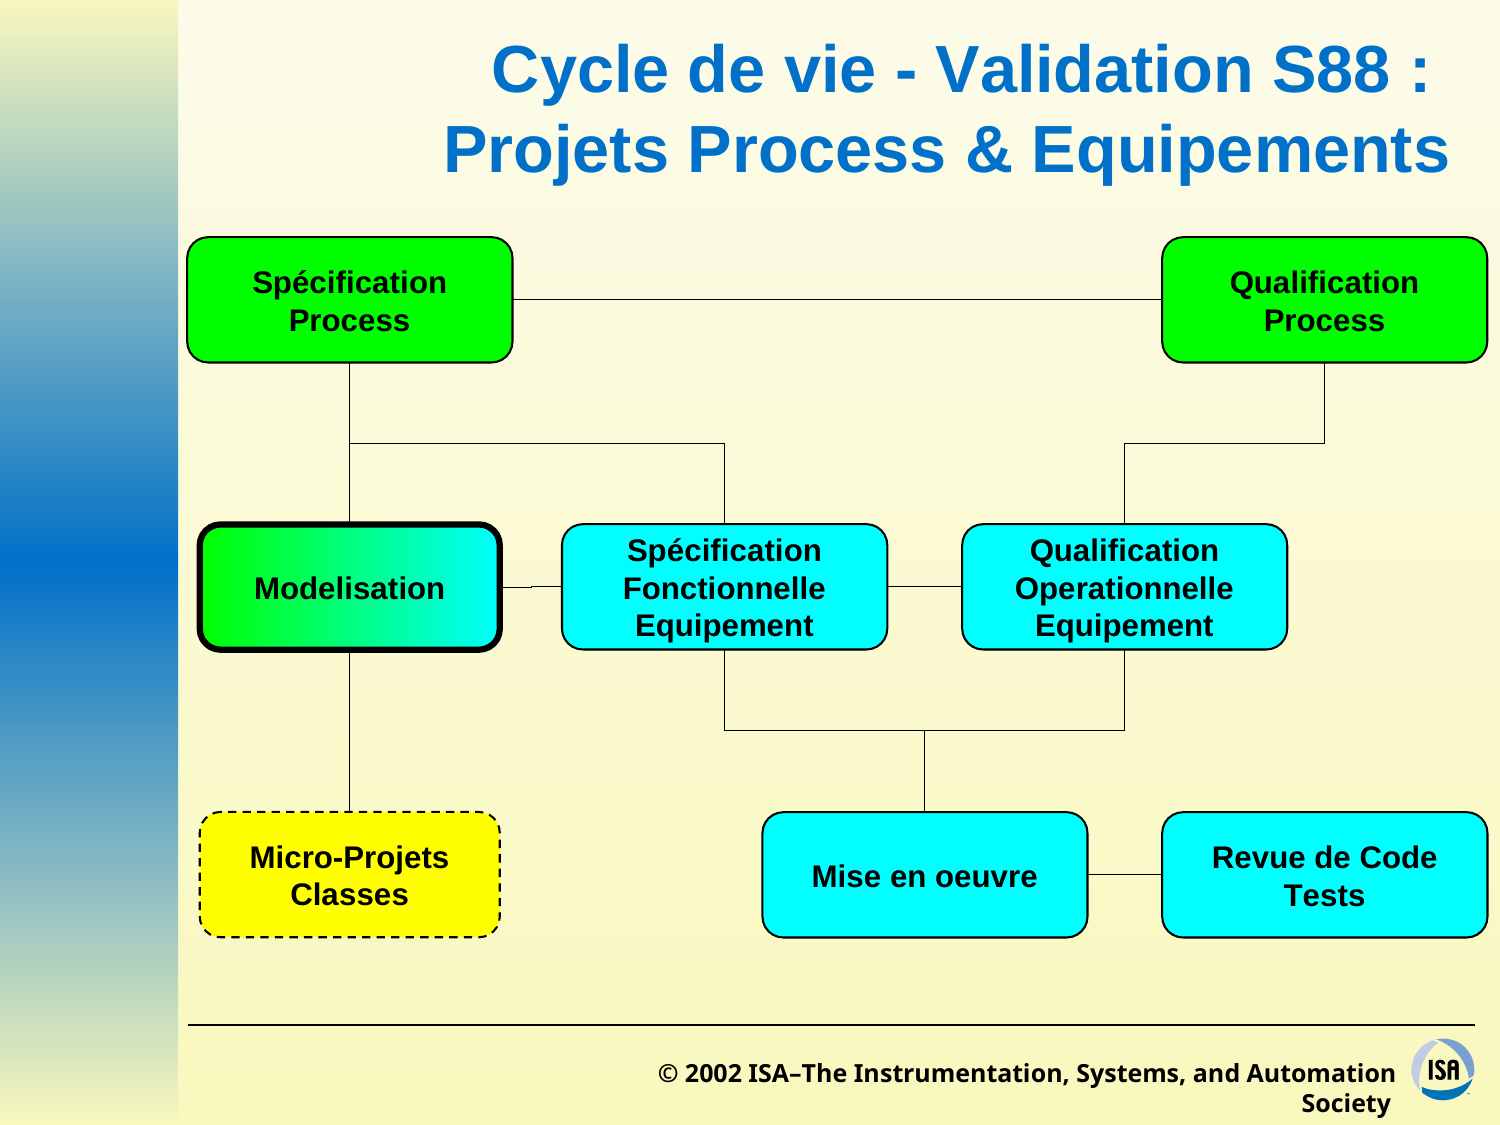

# Cycle de vie - Validation S88 : Projets Process & Equipements
Spécification Process
Qualification Process
Spécification Fonctionnelle
Equipement
Qualification Operationnelle
Equipement
Modelisation
Micro-Projets Classes
Mise en oeuvre
Revue de Code
Tests